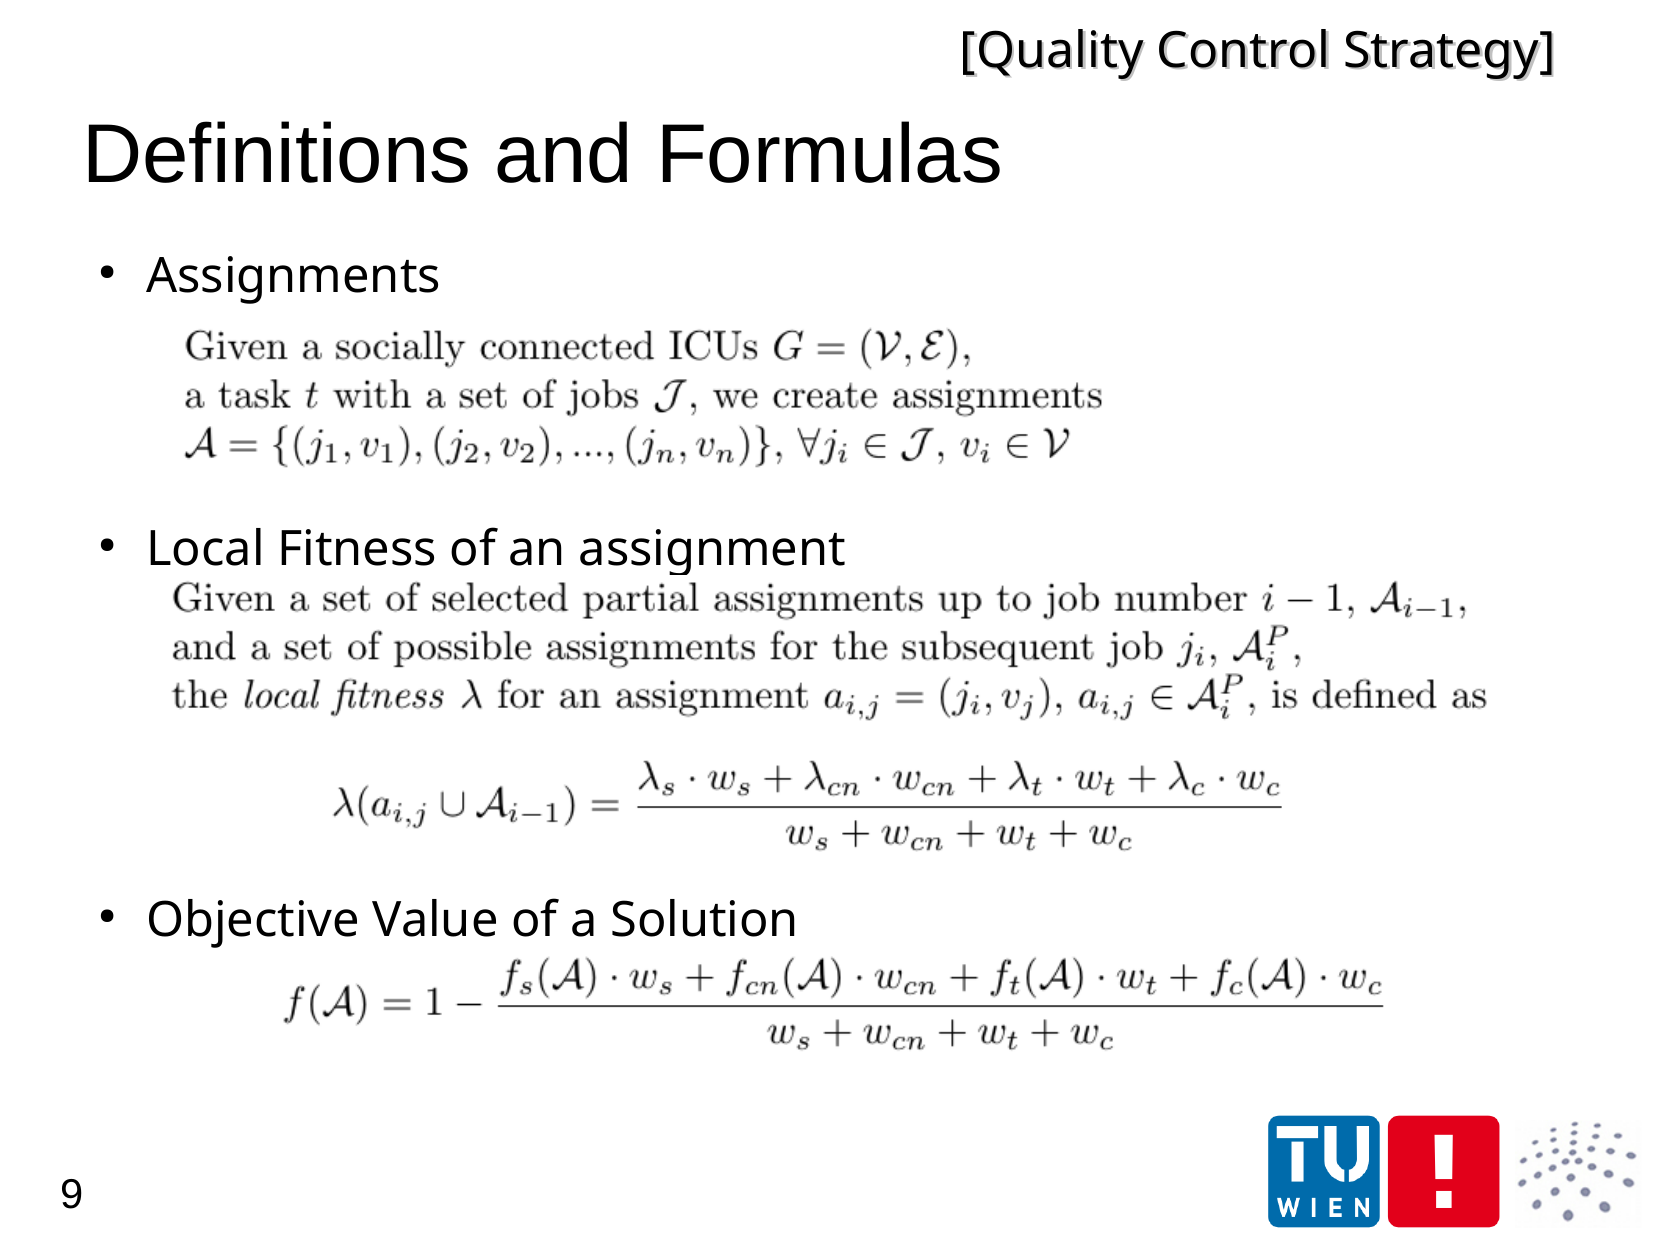

[Quality Control Strategy]
# Definitions and Formulas
Assignments
Local Fitness of an assignment
Objective Value of a Solution
9